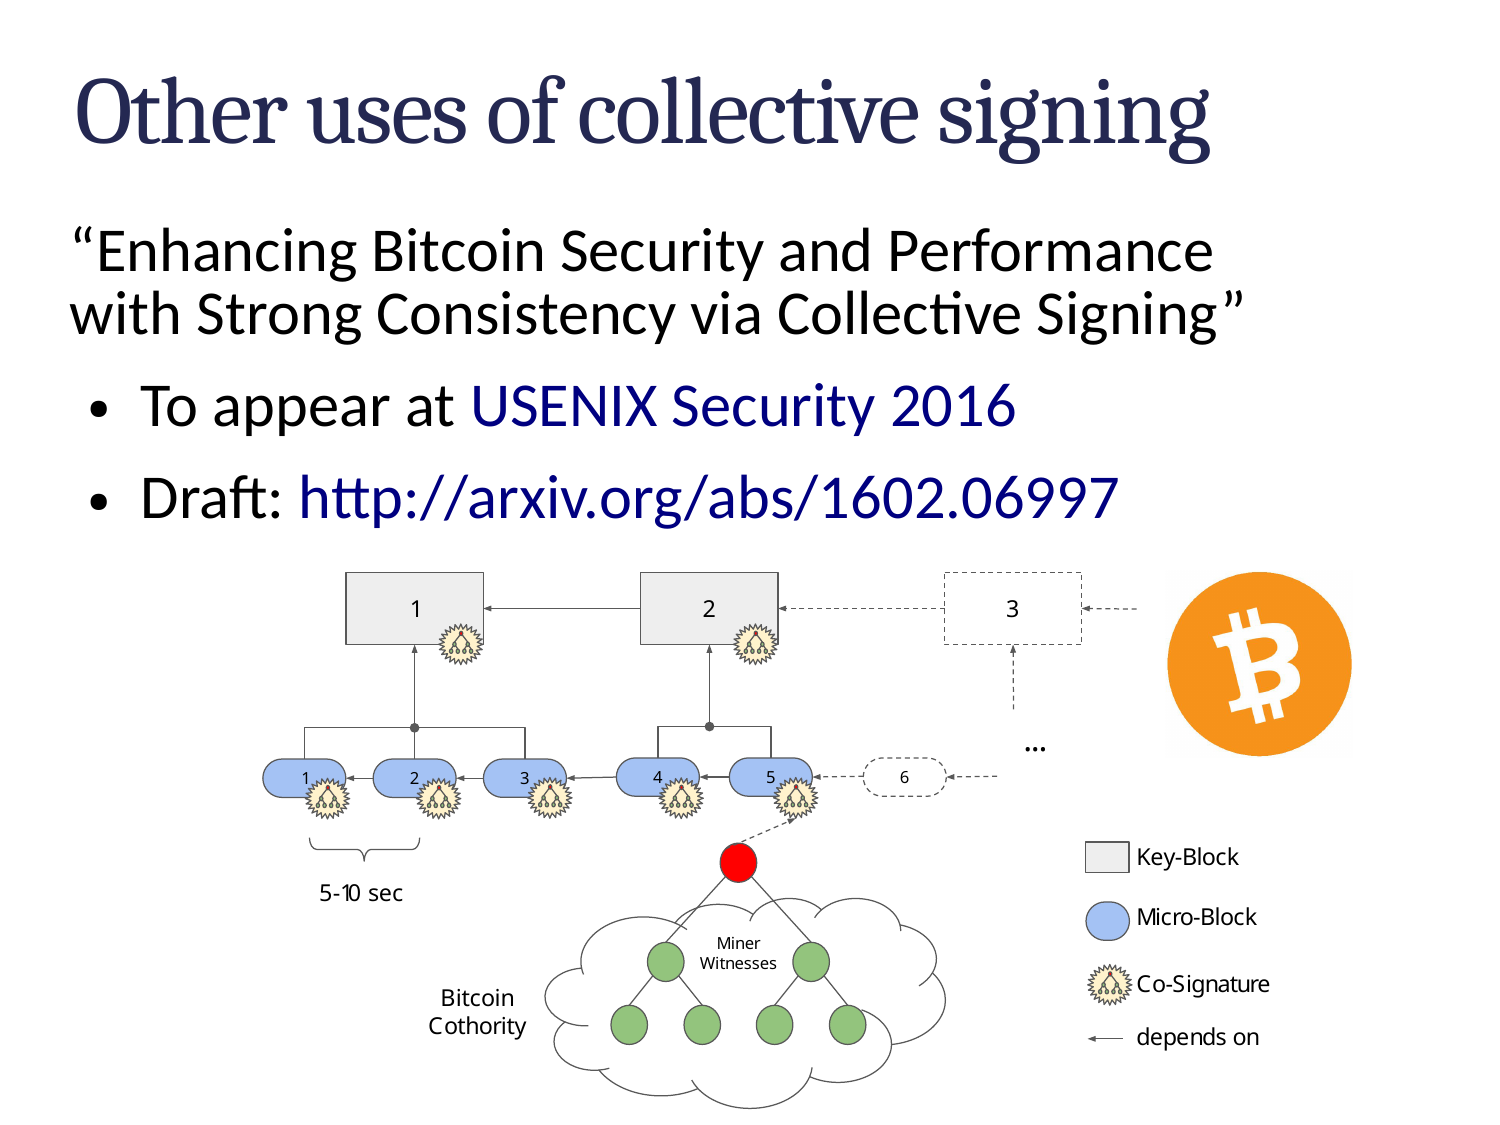

# Other uses of collective signing
“Enhancing Bitcoin Security and Performance with Strong Consistency via Collective Signing”
To appear at USENIX Security 2016
Draft: http://arxiv.org/abs/1602.06997